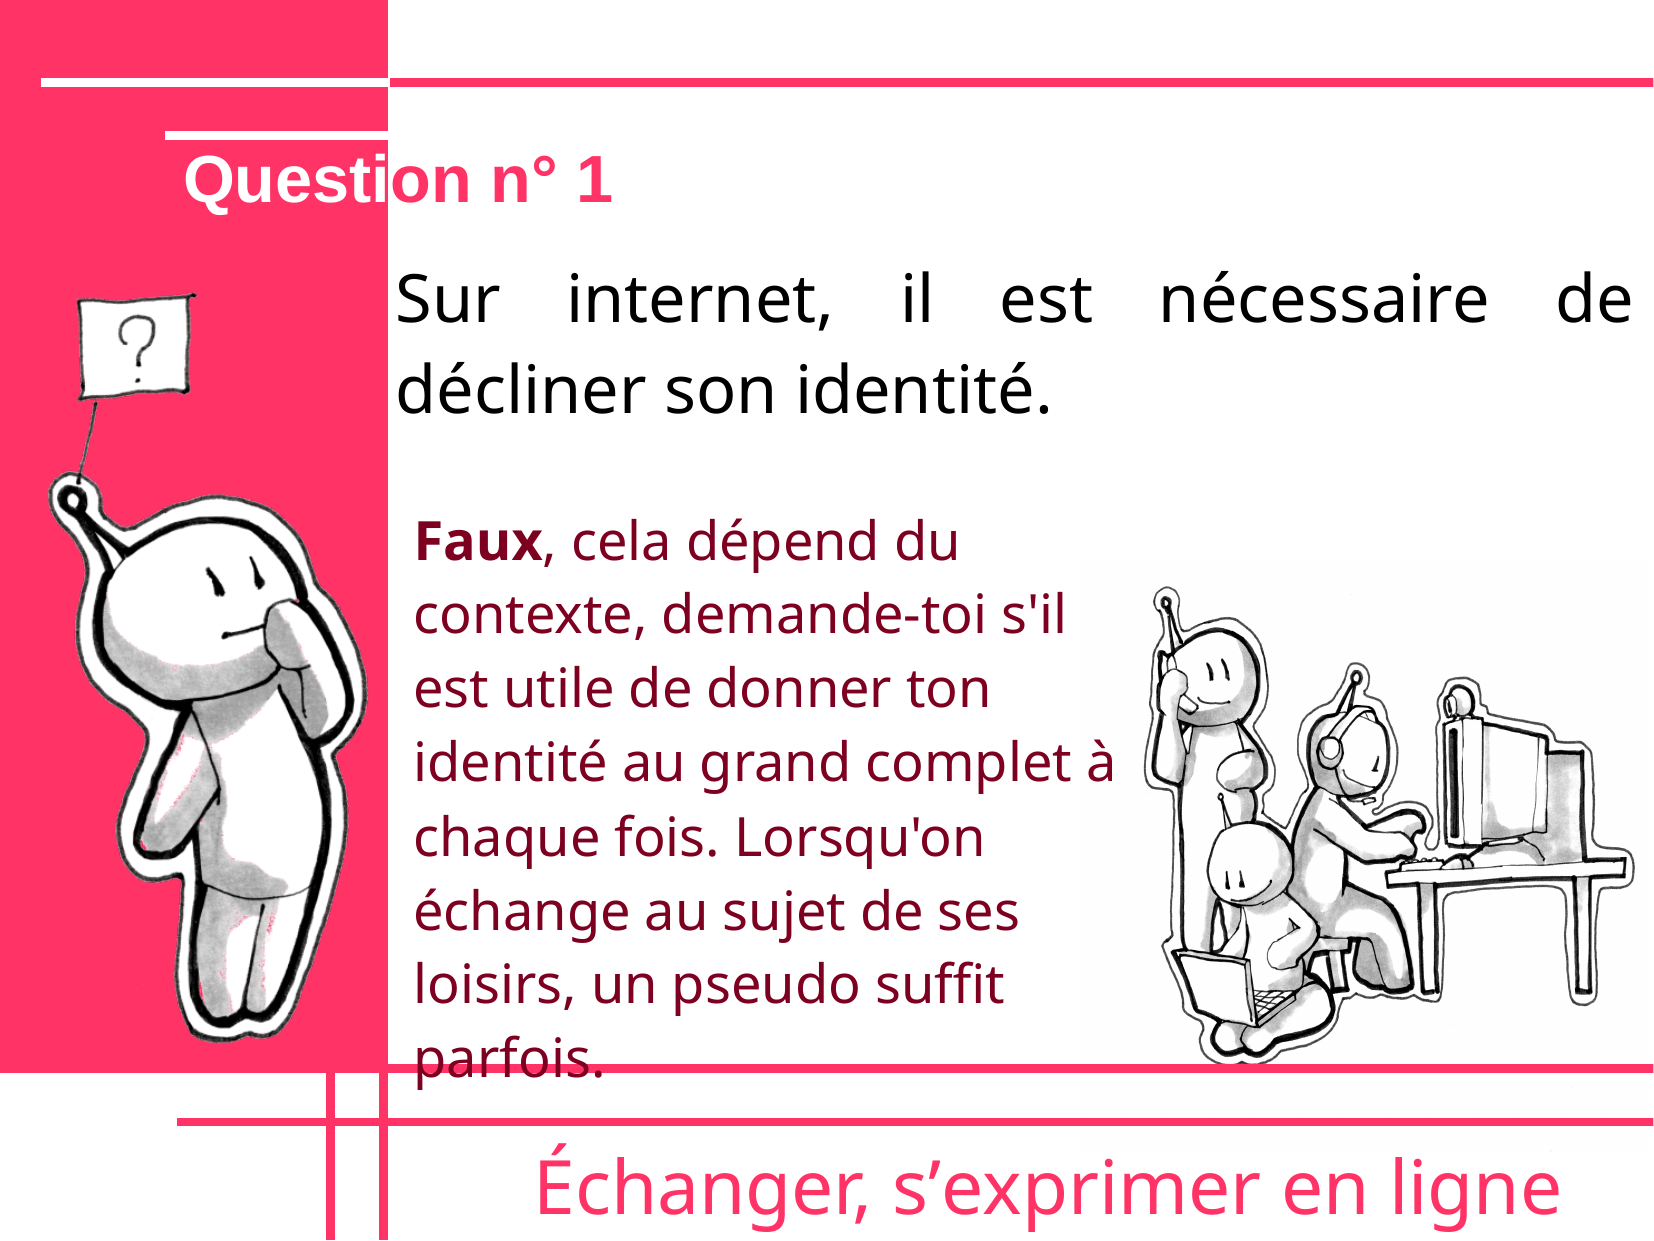

Question n° 1
Sur internet, il est nécessaire de décliner son identité.
Faux, cela dépend du contexte, demande-toi s'il est utile de donner ton identité au grand complet à chaque fois. Lorsqu'on échange au sujet de ses loisirs, un pseudo suffit parfois.
Échanger, sʼexprimer en ligne